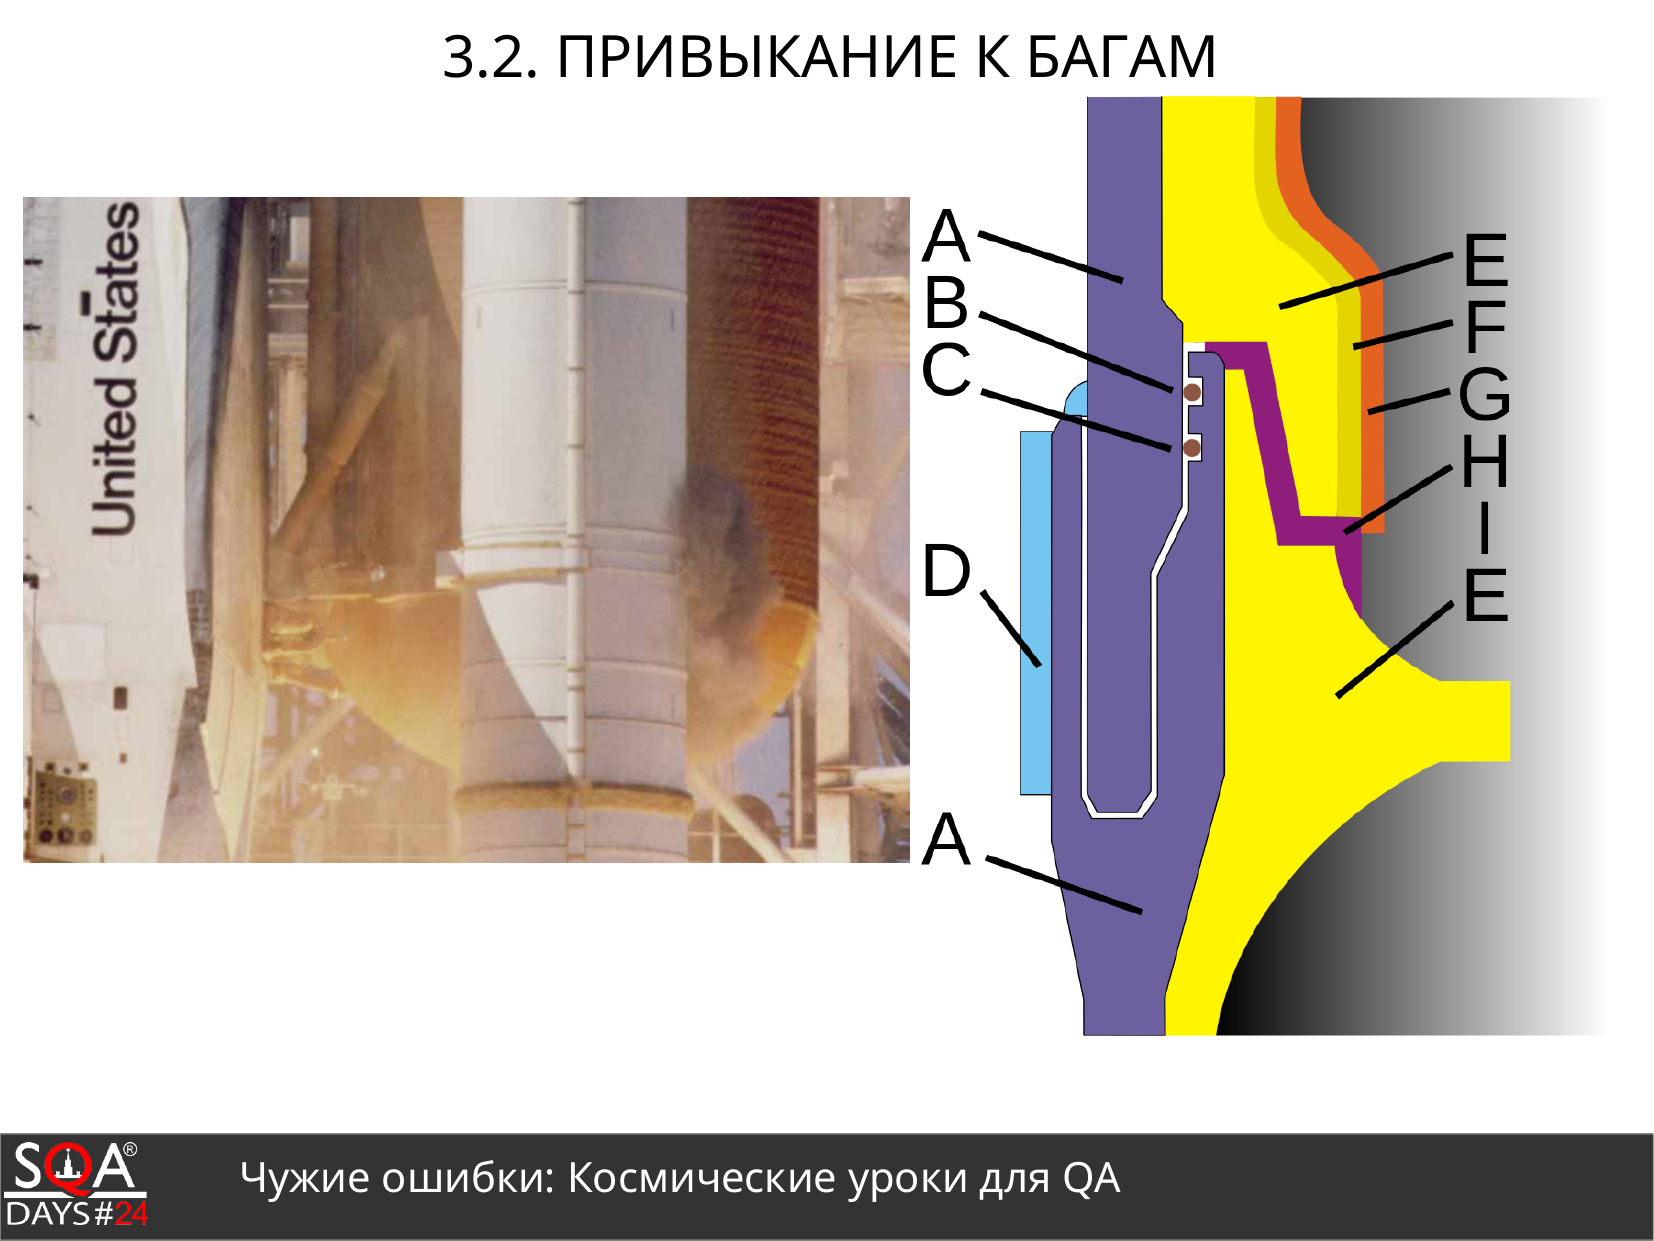

3.2. ПРИВЫКАНИЕ К БАГАМ
Чужие ошибки: Космические уроки для QA